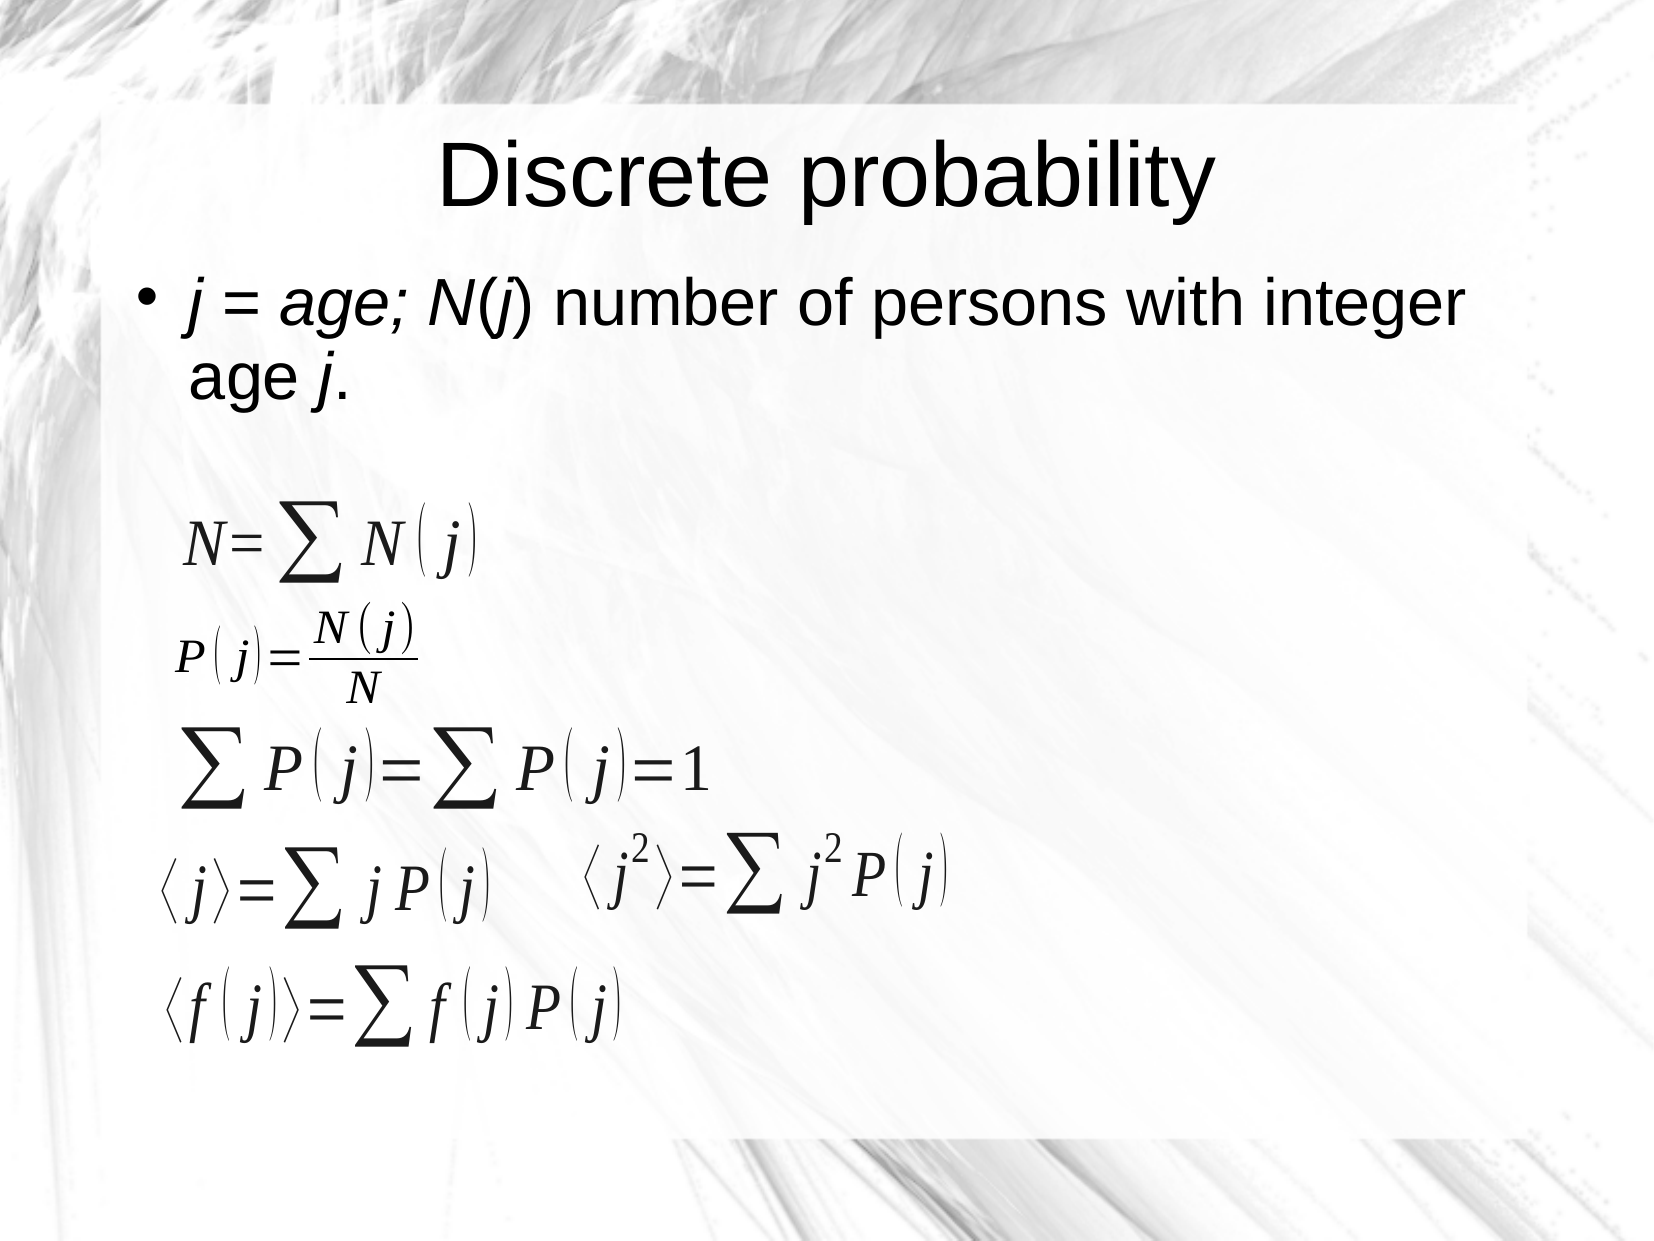

# Discrete probability
j = age; N(j) number of persons with integer age j.